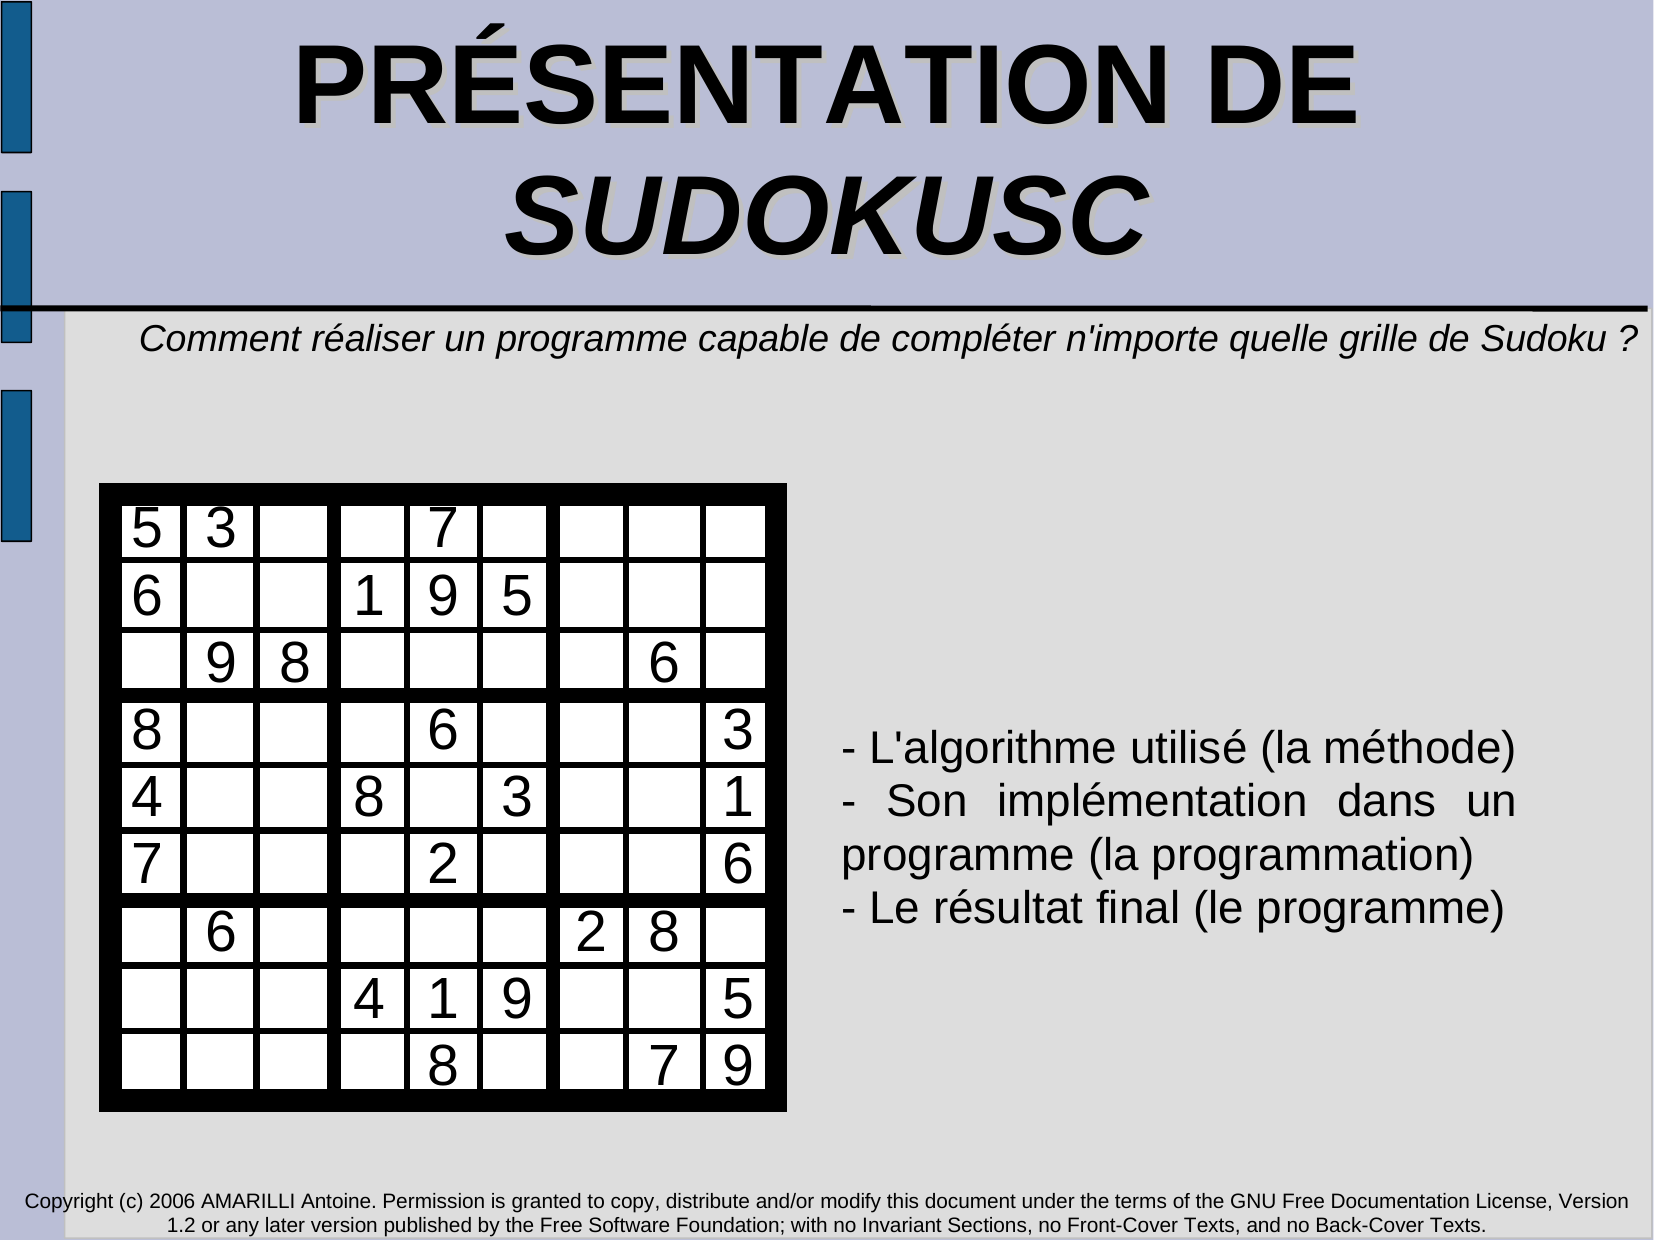

PRÉSENTATION DE SUDOKUSC
Comment réaliser un programme capable de compléter n'importe quelle grille de Sudoku ?
- L'algorithme utilisé (la méthode)
- Son implémentation dans un programme (la programmation)
- Le résultat final (le programme)
Copyright (c) 2006 AMARILLI Antoine. Permission is granted to copy, distribute and/or modify this document under the terms of the GNU Free Documentation License, Version 1.2 or any later version published by the Free Software Foundation; with no Invariant Sections, no Front-Cover Texts, and no Back-Cover Texts.